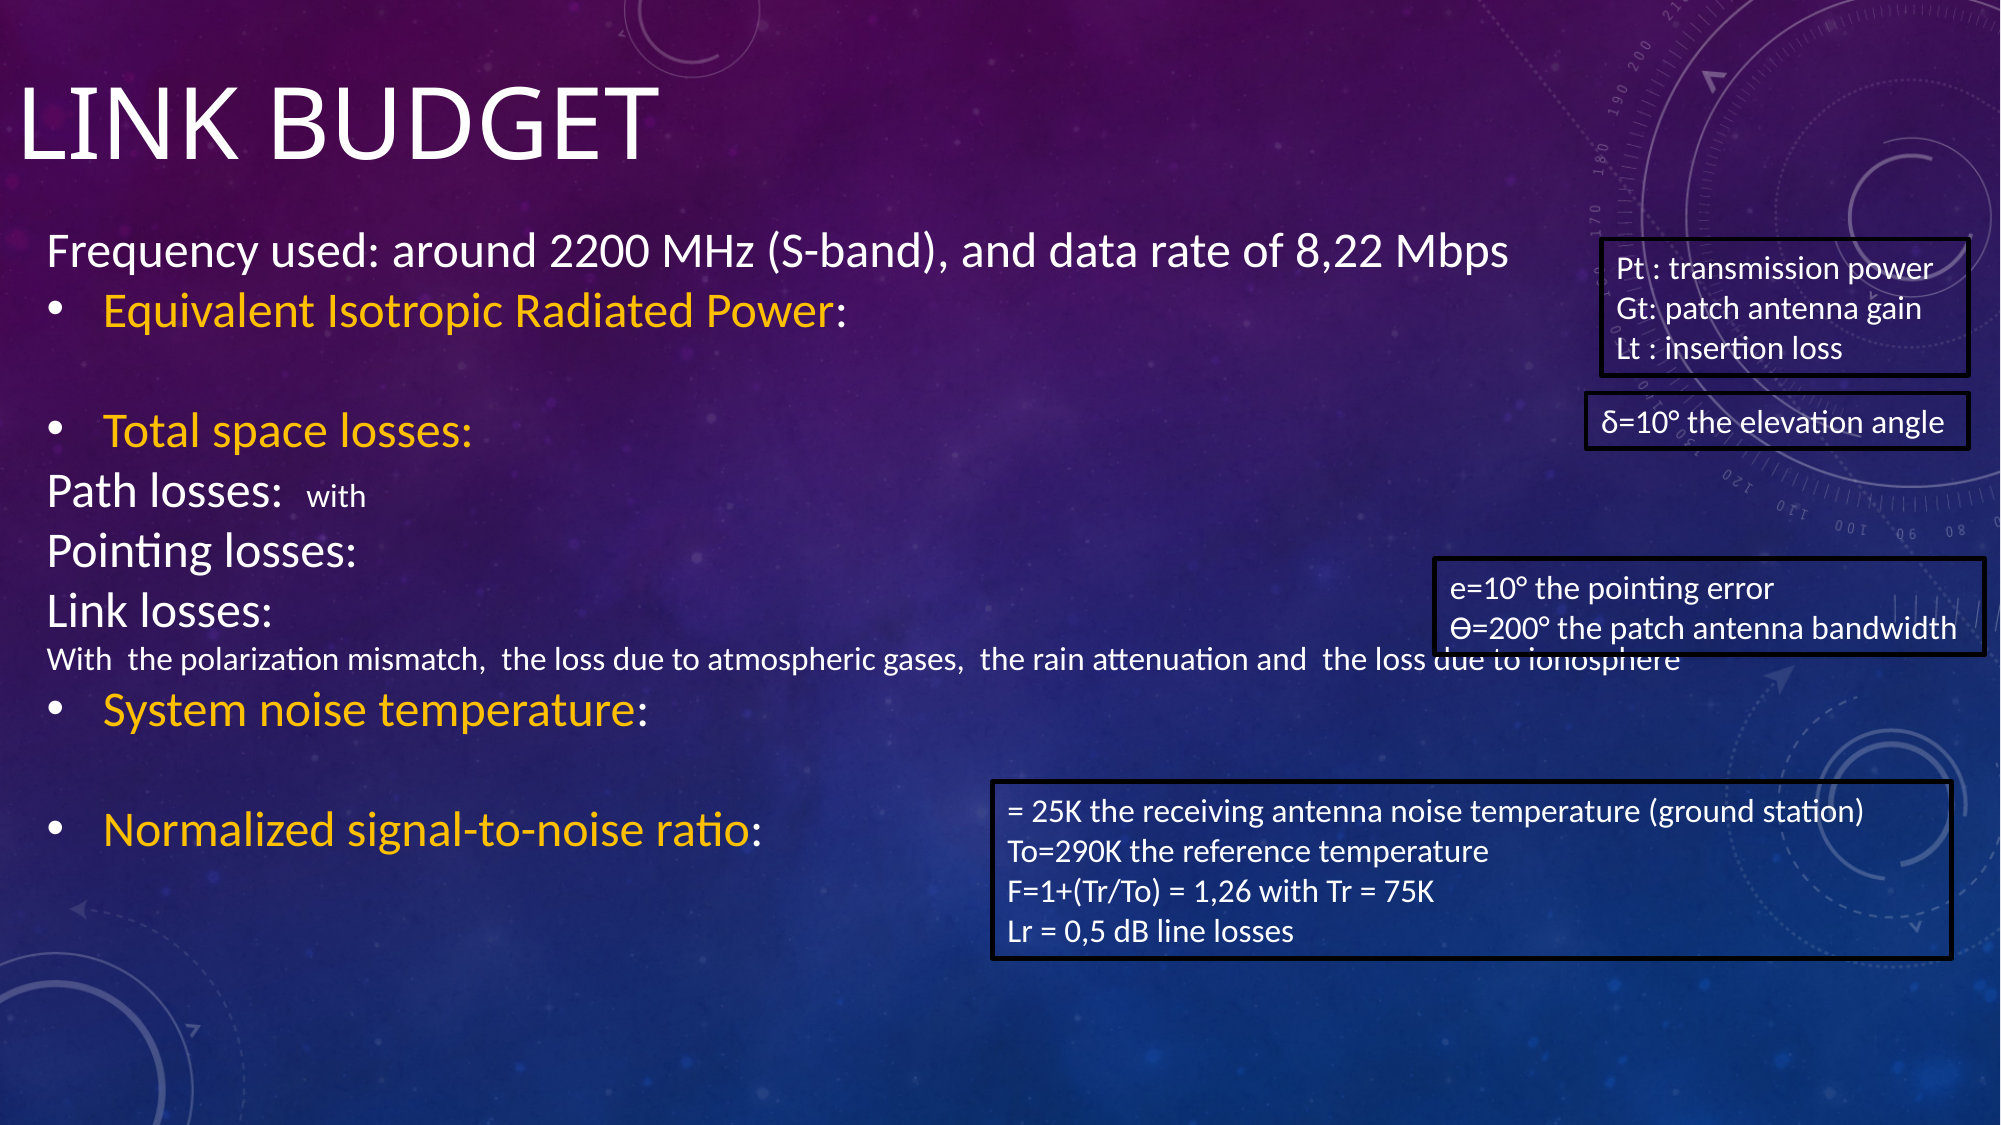

# Link budget
Frequency used: around 2200 MHz (S-band), and data rate of 8,22 Mbps
Equivalent Isotropic Radiated Power:
Total space losses:
Path losses: with
Pointing losses:
Link losses:
With the polarization mismatch, the loss due to atmospheric gases, the rain attenuation and the loss due to ionosphere
System noise temperature:
Normalized signal-to-noise ratio:
Pt : transmission power
Gt: patch antenna gain
Lt : insertion loss
δ=10° the elevation angle
e=10° the pointing error
ϴ=200° the patch antenna bandwidth
= 25K the receiving antenna noise temperature (ground station)
To=290K the reference temperature
F=1+(Tr/To) = 1,26 with Tr = 75K
Lr = 0,5 dB line losses